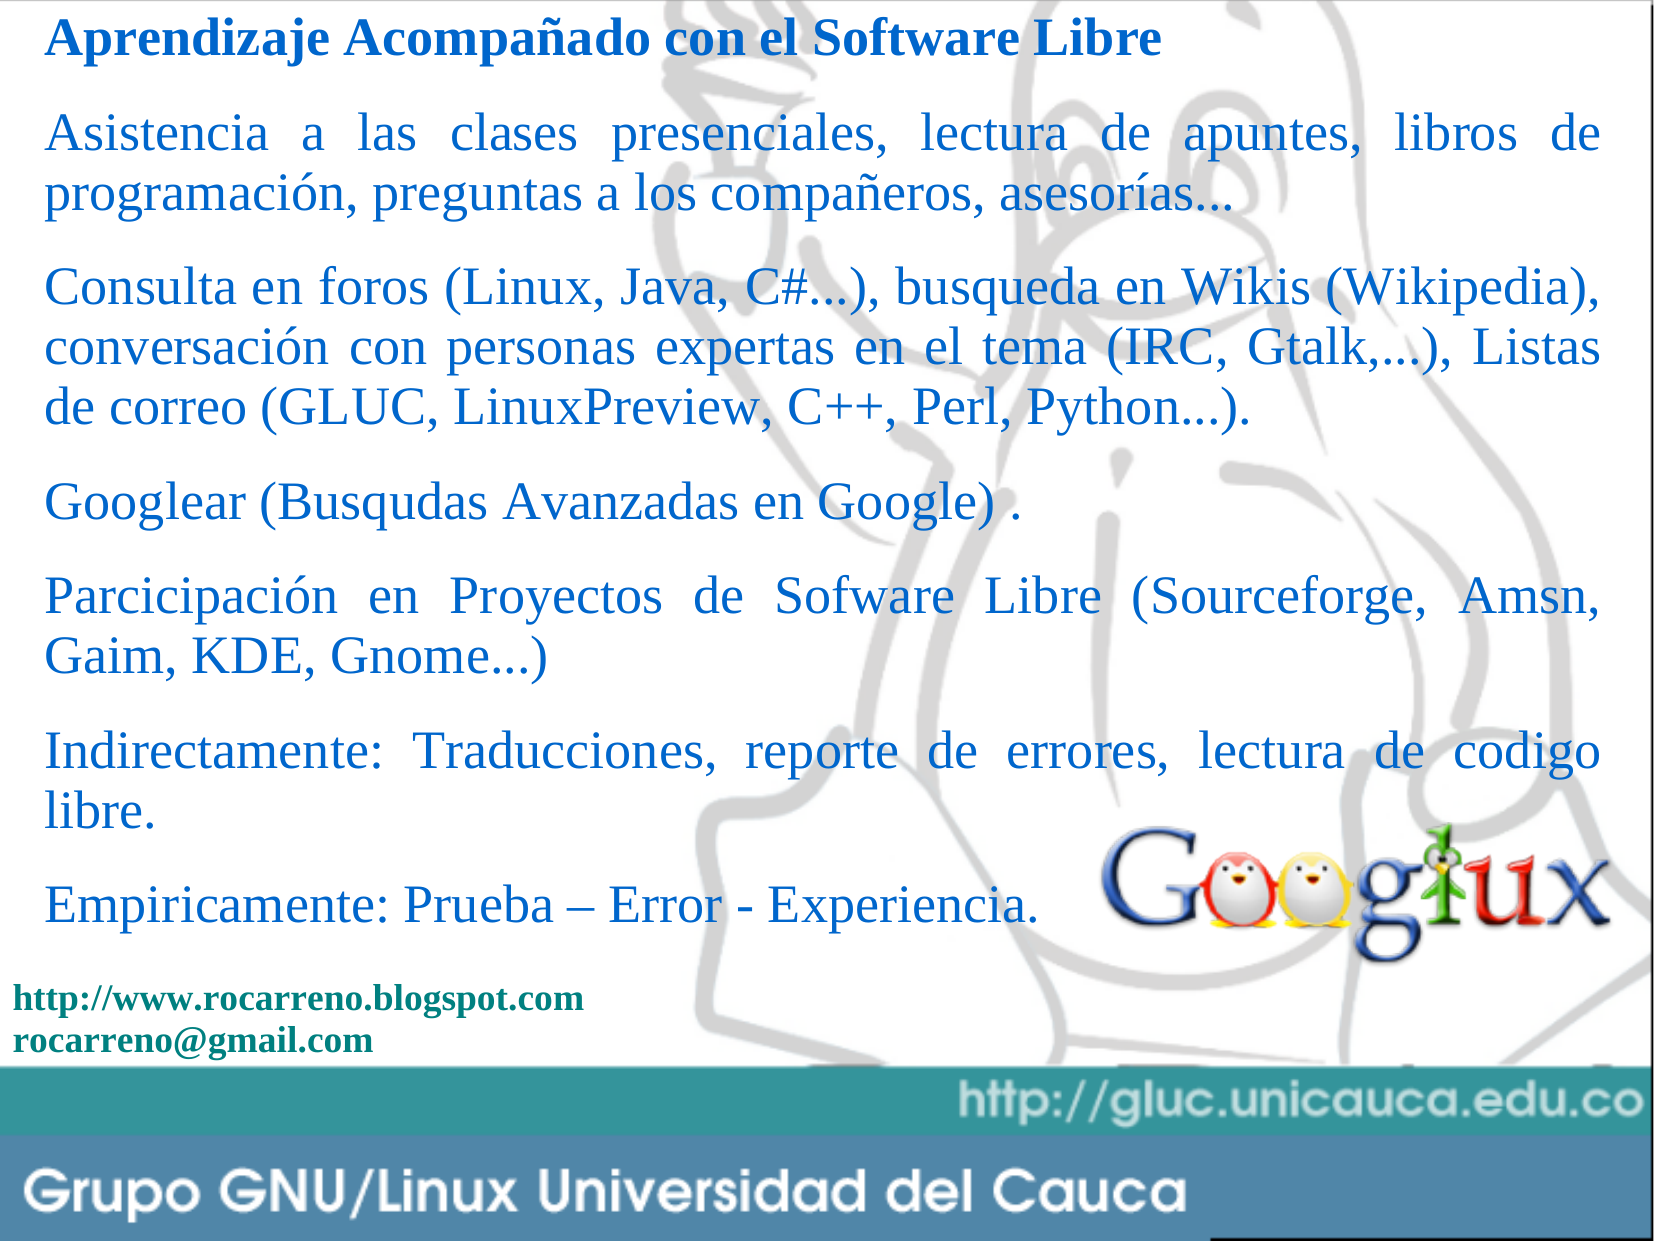

Aprendizaje Acompañado con el Software Libre
Asistencia a las clases presenciales, lectura de apuntes, libros de programación, preguntas a los compañeros, asesorías...
Consulta en foros (Linux, Java, C#...), busqueda en Wikis (Wikipedia), conversación con personas expertas en el tema (IRC, Gtalk,...), Listas de correo (GLUC, LinuxPreview, C++, Perl, Python...).
Googlear (Busqudas Avanzadas en Google) .
Parcicipación en Proyectos de Sofware Libre (Sourceforge, Amsn, Gaim, KDE, Gnome...)
Indirectamente: Traducciones, reporte de errores, lectura de codigo libre.
Empiricamente: Prueba – Error - Experiencia.
http://www.rocarreno.blogspot.com
rocarreno@gmail.com